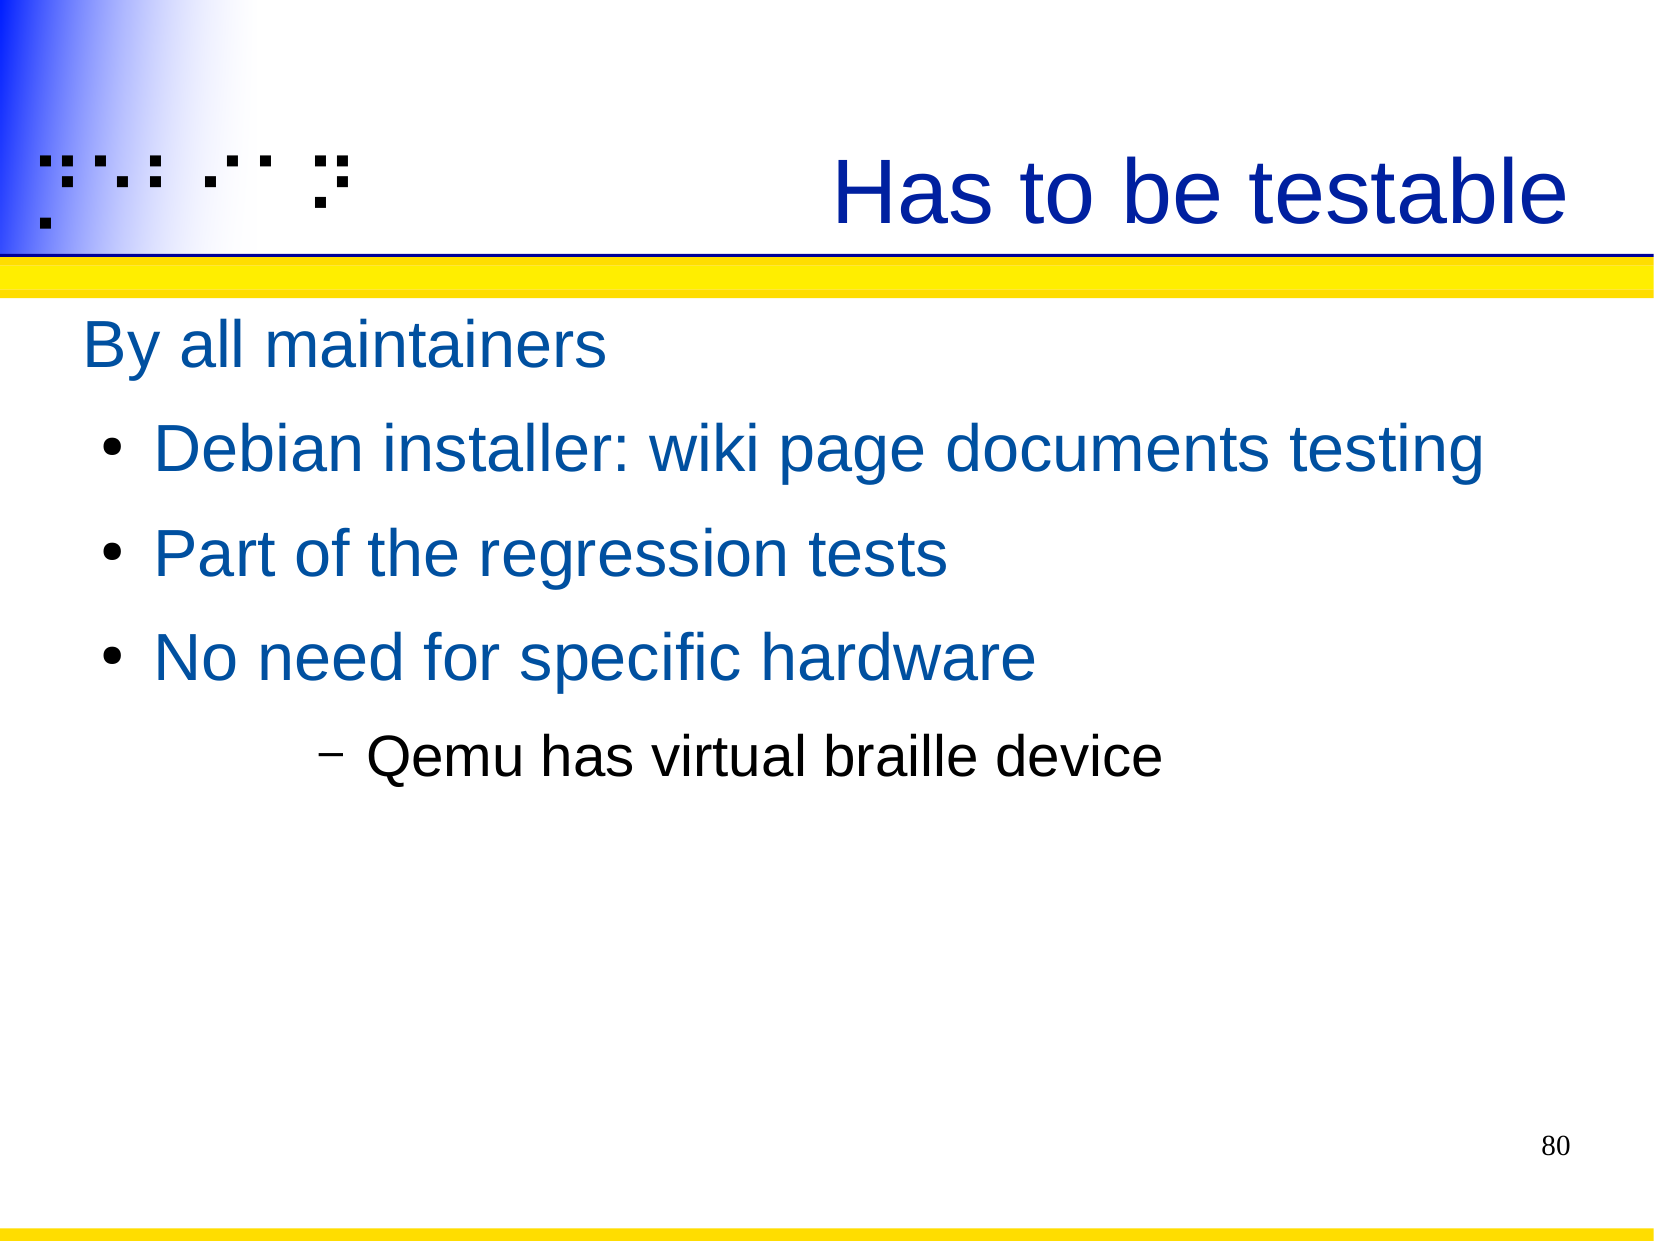

# Has to be testable
By all maintainers
Debian installer: wiki page documents testing
Part of the regression tests
No need for specific hardware
Qemu has virtual braille device
80